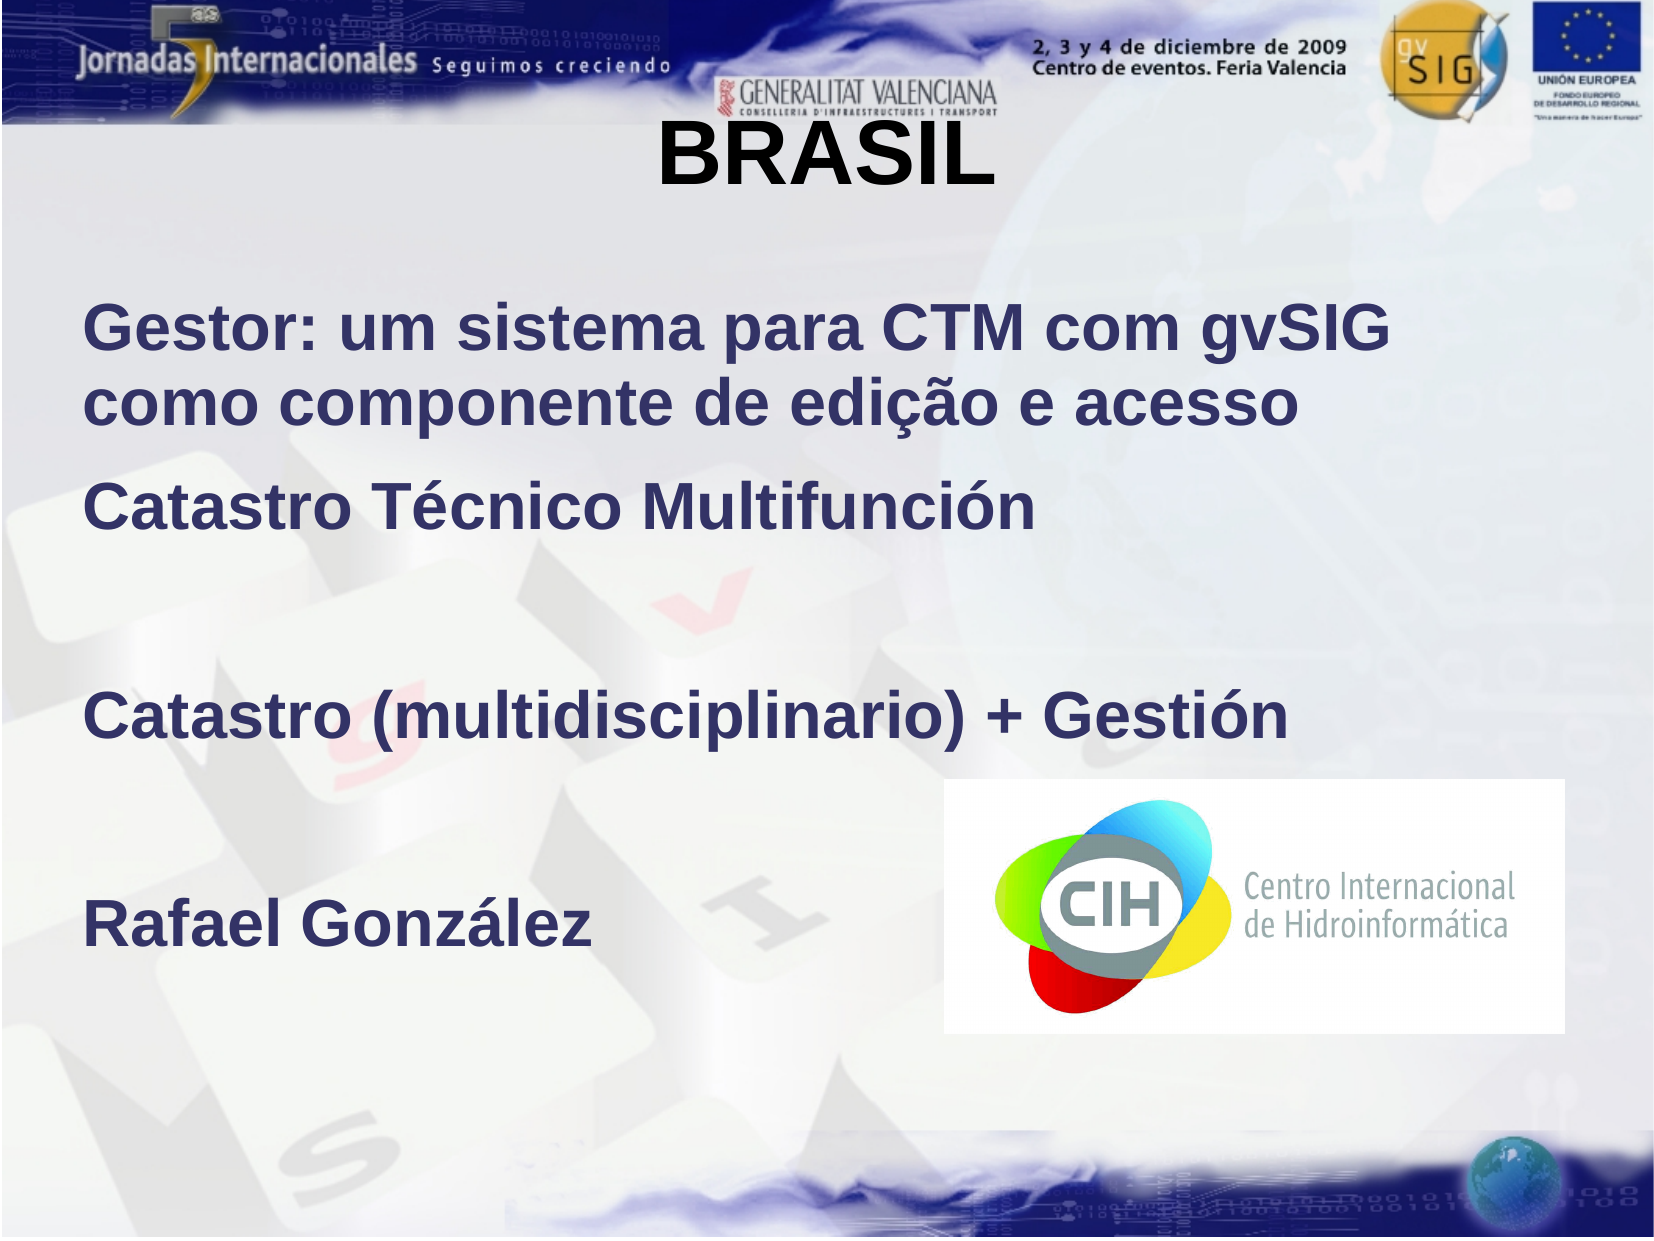

# BRASIL
Gestor: um sistema para CTM com gvSIG como componente de edição e acesso
Catastro Técnico Multifunción
Catastro (multidisciplinario) + Gestión
Rafael González